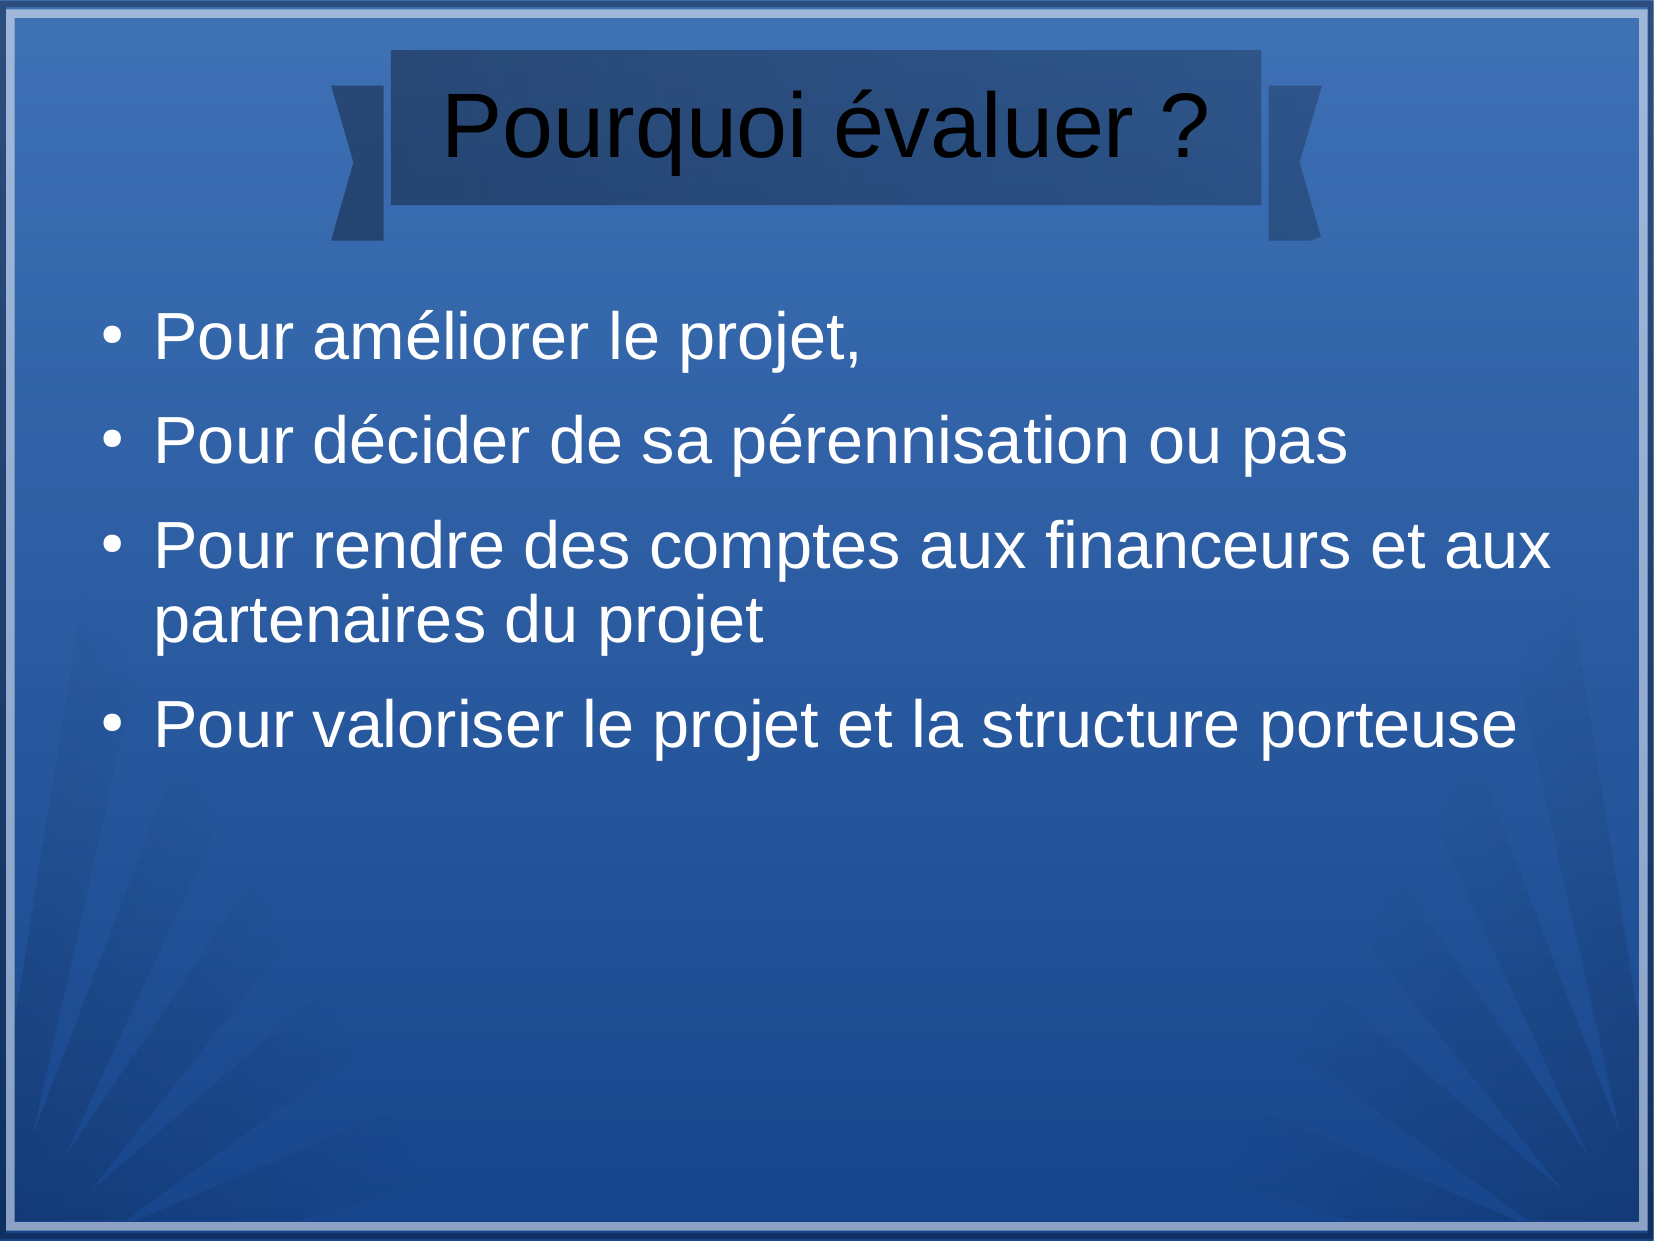

# Pourquoi évaluer ?
Pour améliorer le projet,
Pour décider de sa pérennisation ou pas
Pour rendre des comptes aux financeurs et aux partenaires du projet
Pour valoriser le projet et la structure porteuse